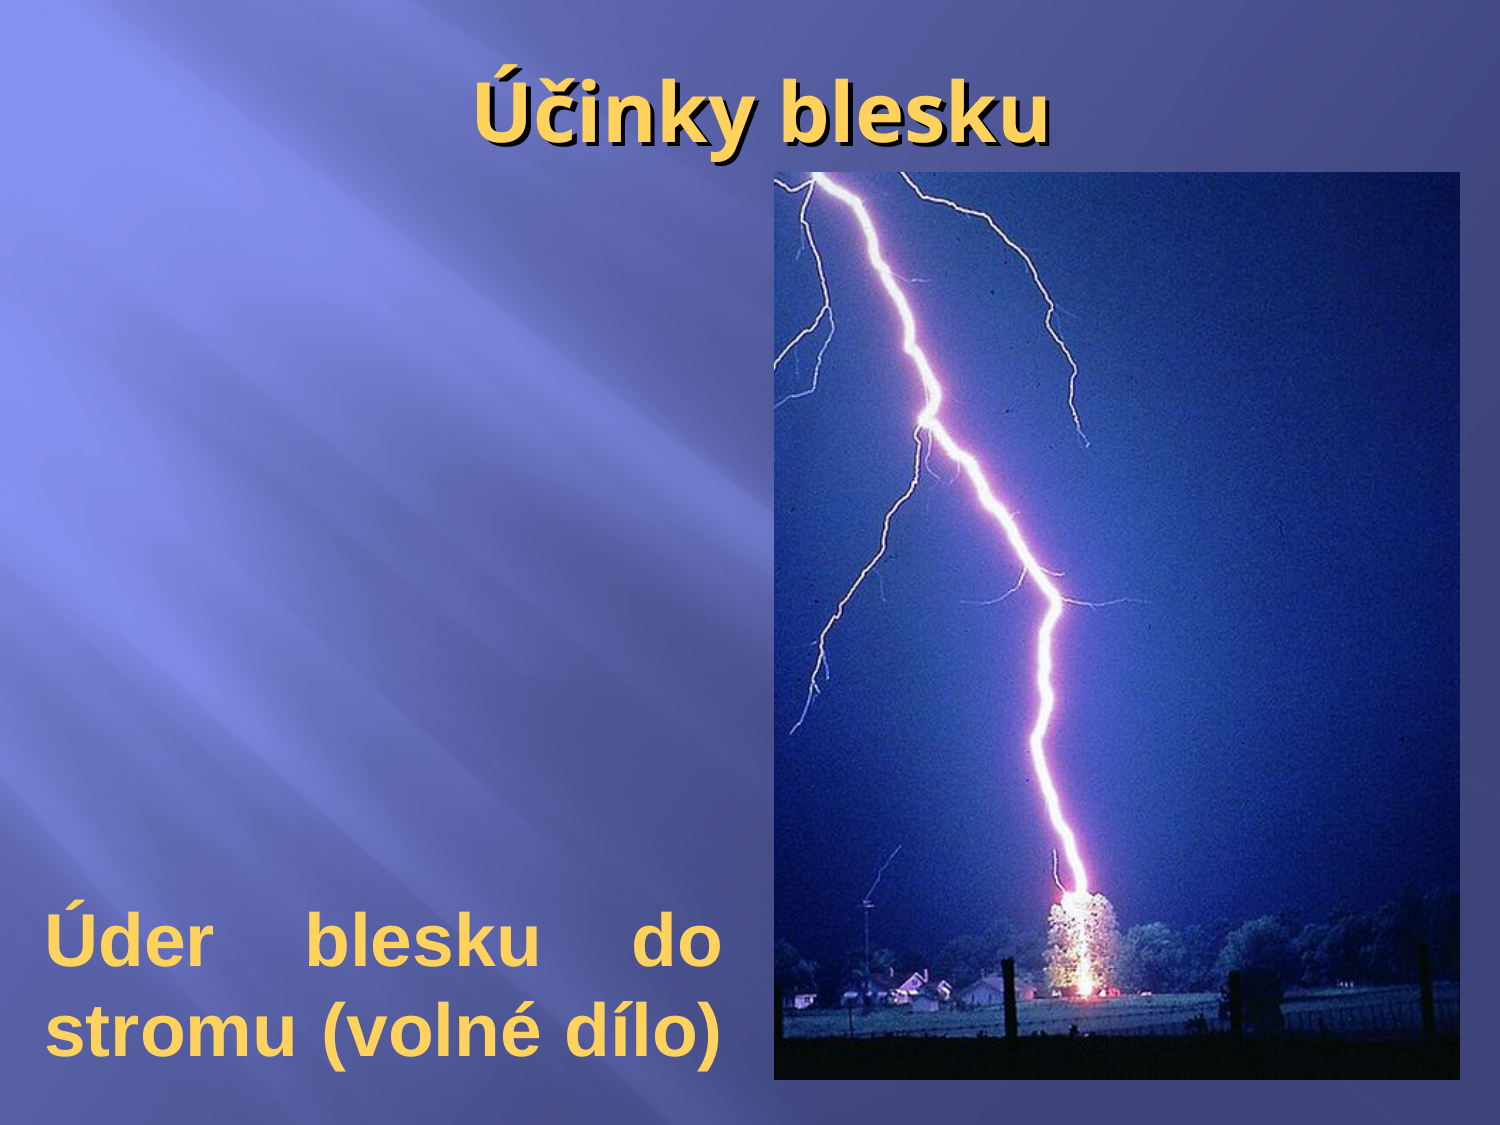

# Účinky blesku
Úder blesku do stromu (volné dílo)